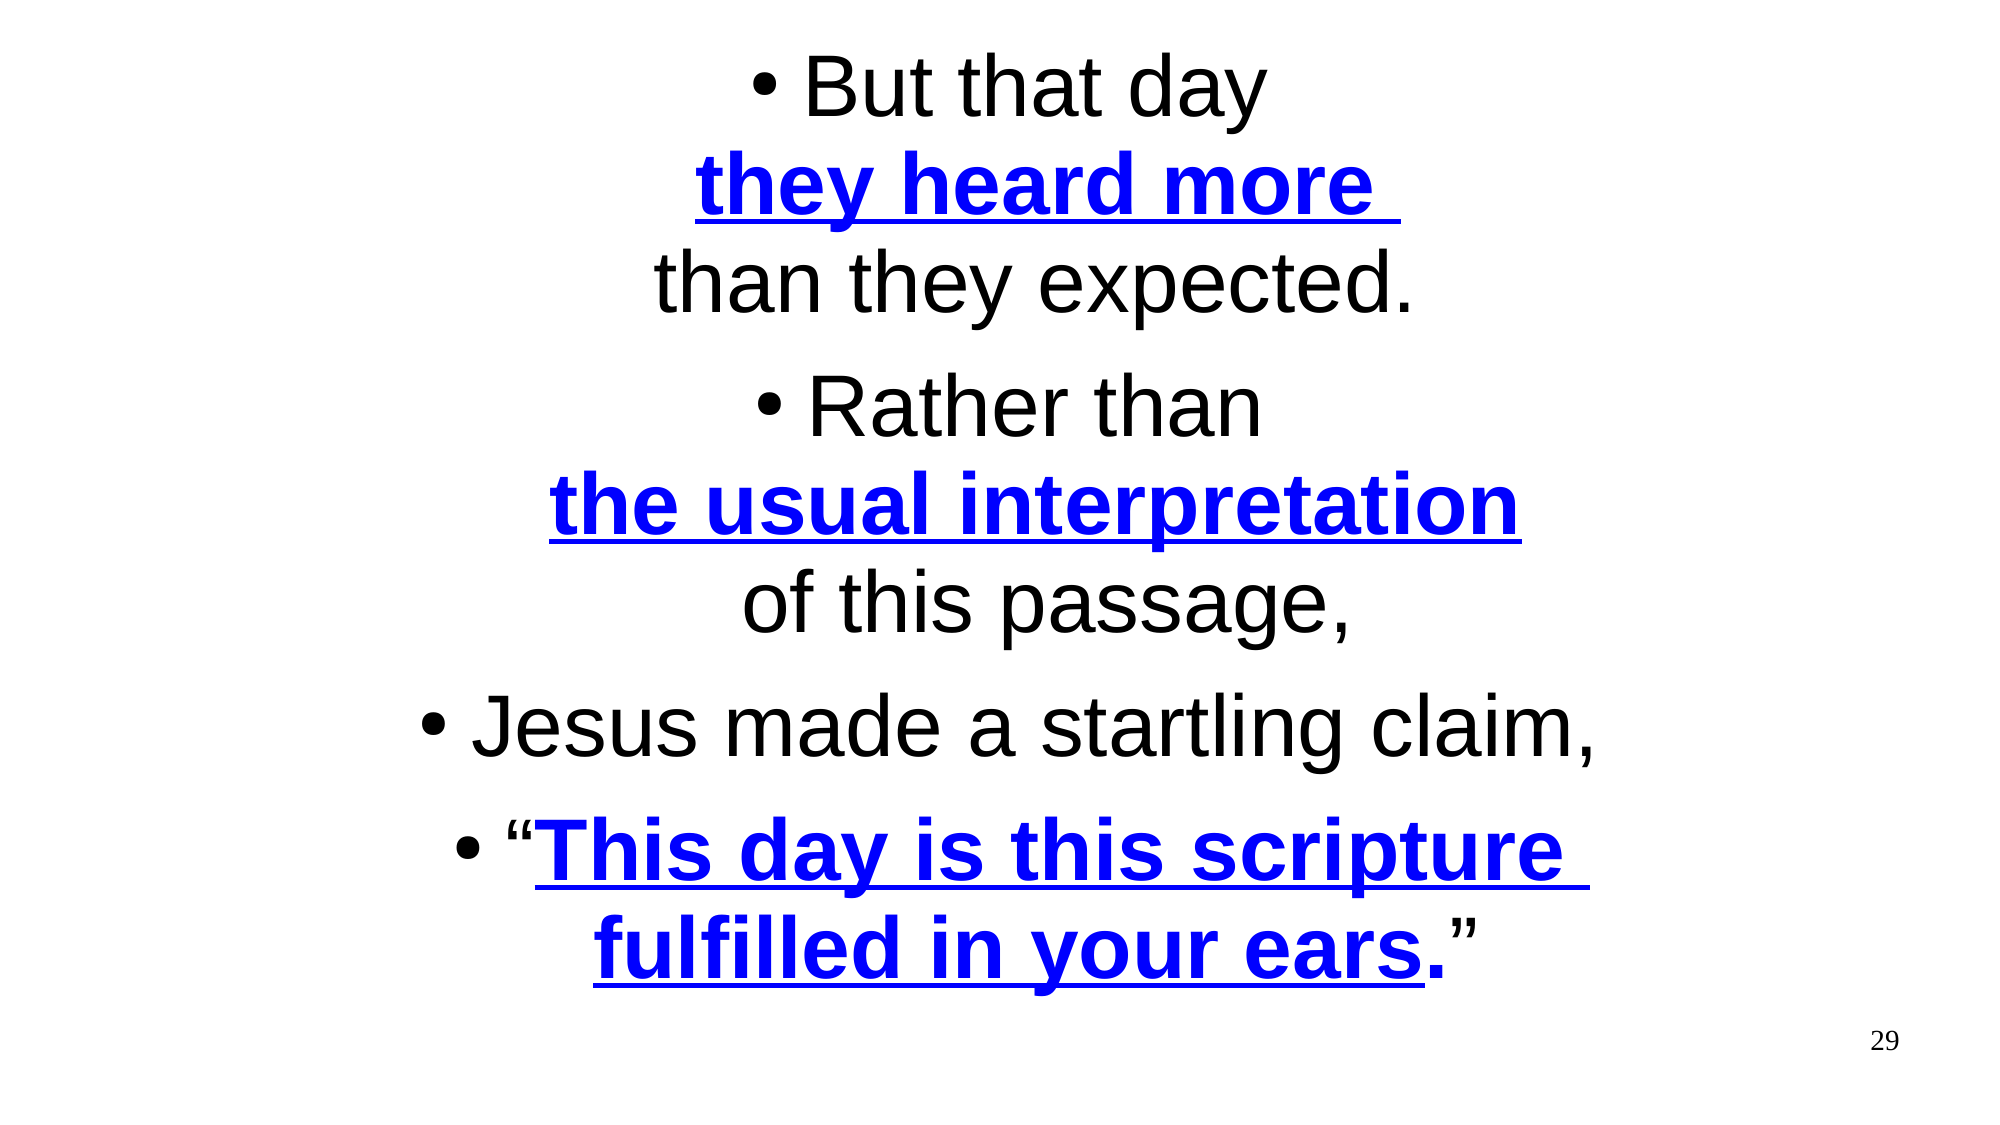

# But that day they heard more than they expected.
Rather than
the usual interpretation
of this passage,
Jesus made a startling claim,
“This day is this scripture
fulfilled in your ears.”
29